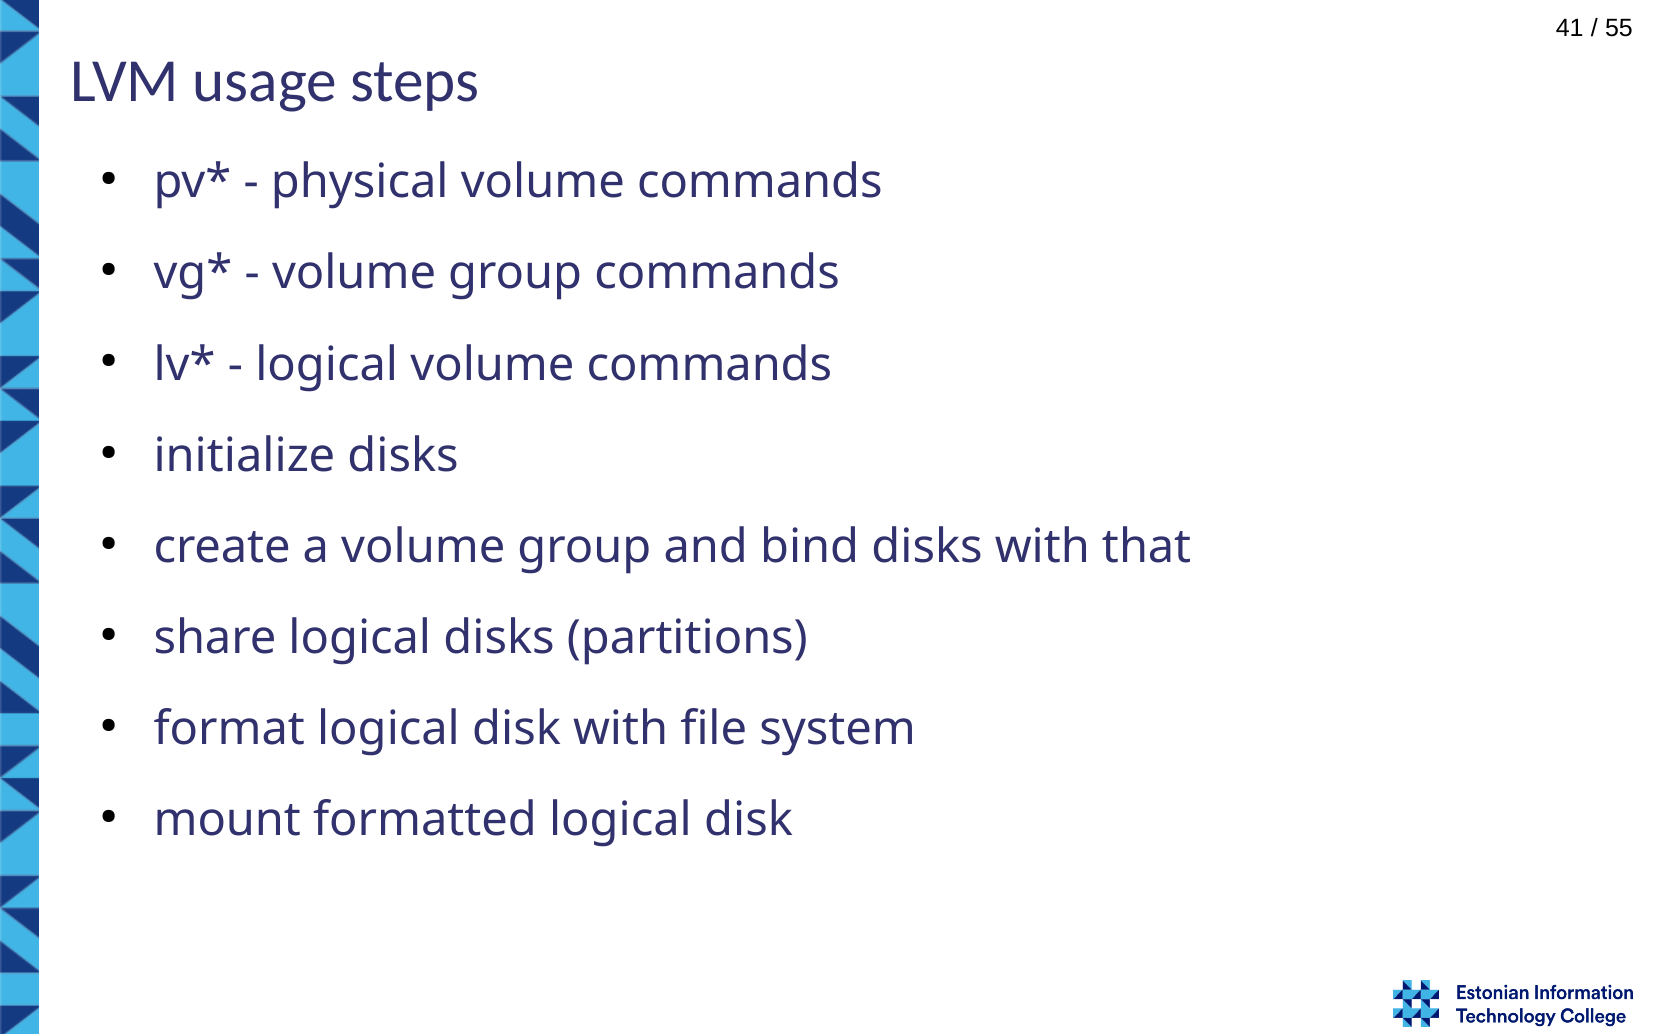

# LVM usage steps
pv* - physical volume commands
vg* - volume group commands
lv* - logical volume commands
initialize disks
create a volume group and bind disks with that
share logical disks (partitions)
format logical disk with file system
mount formatted logical disk